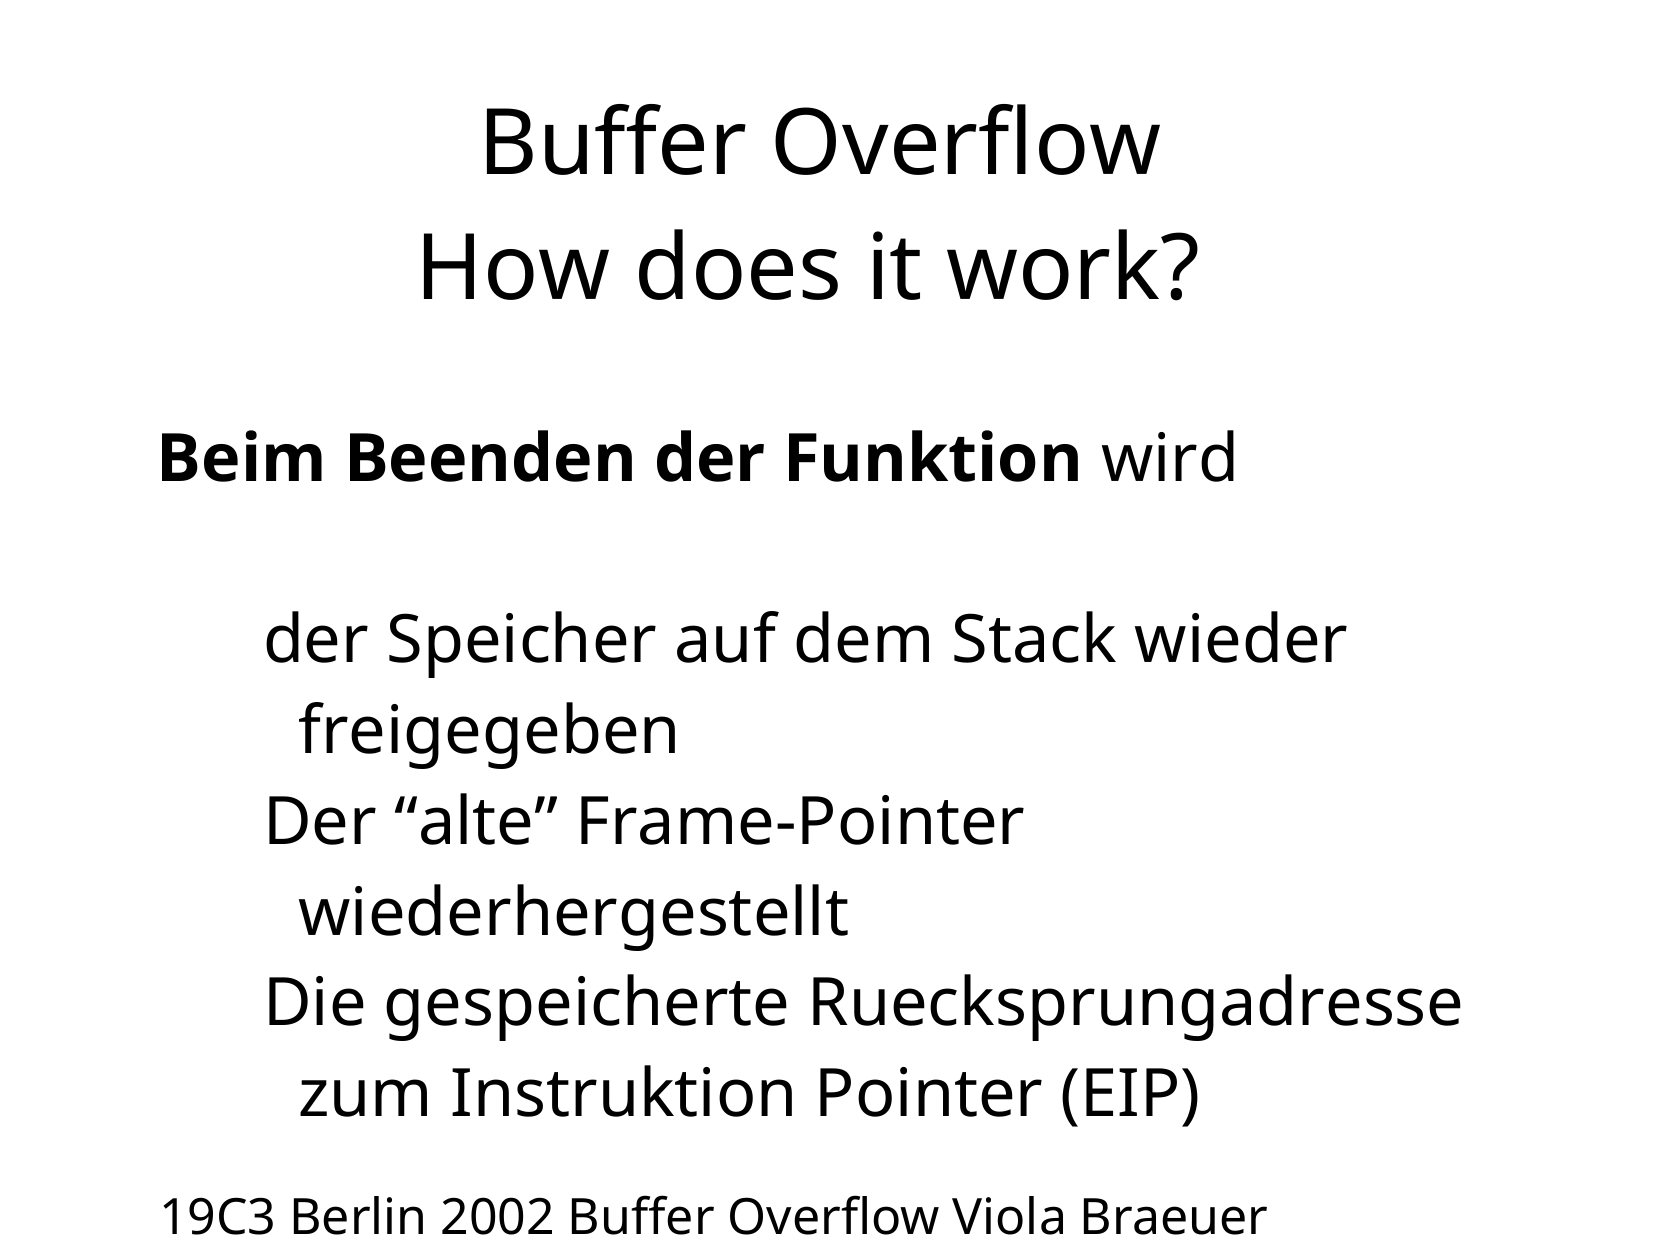

Buffer Overflow
How does it work?
Beim Beenden der Funktion wird
der Speicher auf dem Stack wieder freigegeben
Der “alte” Frame-Pointer wiederhergestellt
Die gespeicherte Ruecksprungadresse zum Instruktion Pointer (EIP)
19C3 Berlin 2002 Buffer Overflow Viola Braeuer